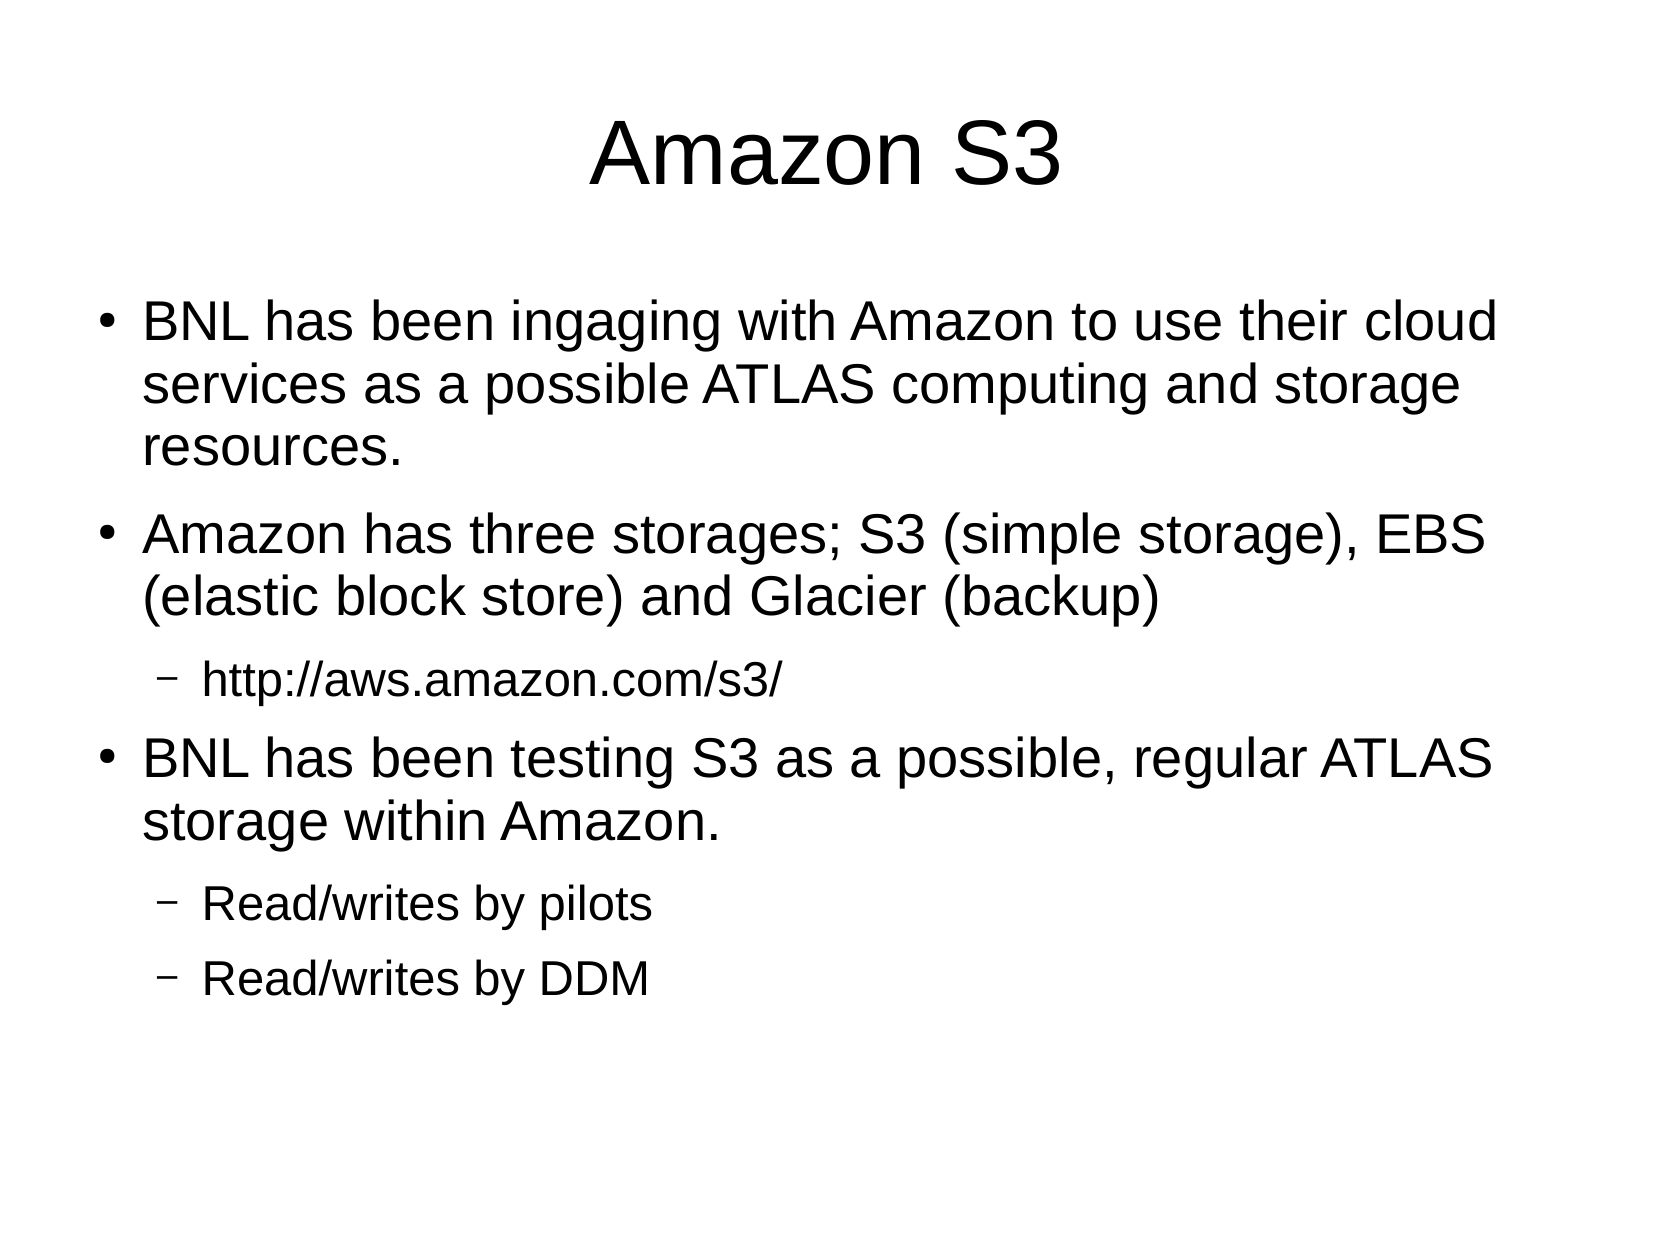

# Amazon S3
BNL has been ingaging with Amazon to use their cloud services as a possible ATLAS computing and storage resources.
Amazon has three storages; S3 (simple storage), EBS (elastic block store) and Glacier (backup)
http://aws.amazon.com/s3/
BNL has been testing S3 as a possible, regular ATLAS storage within Amazon.
Read/writes by pilots
Read/writes by DDM